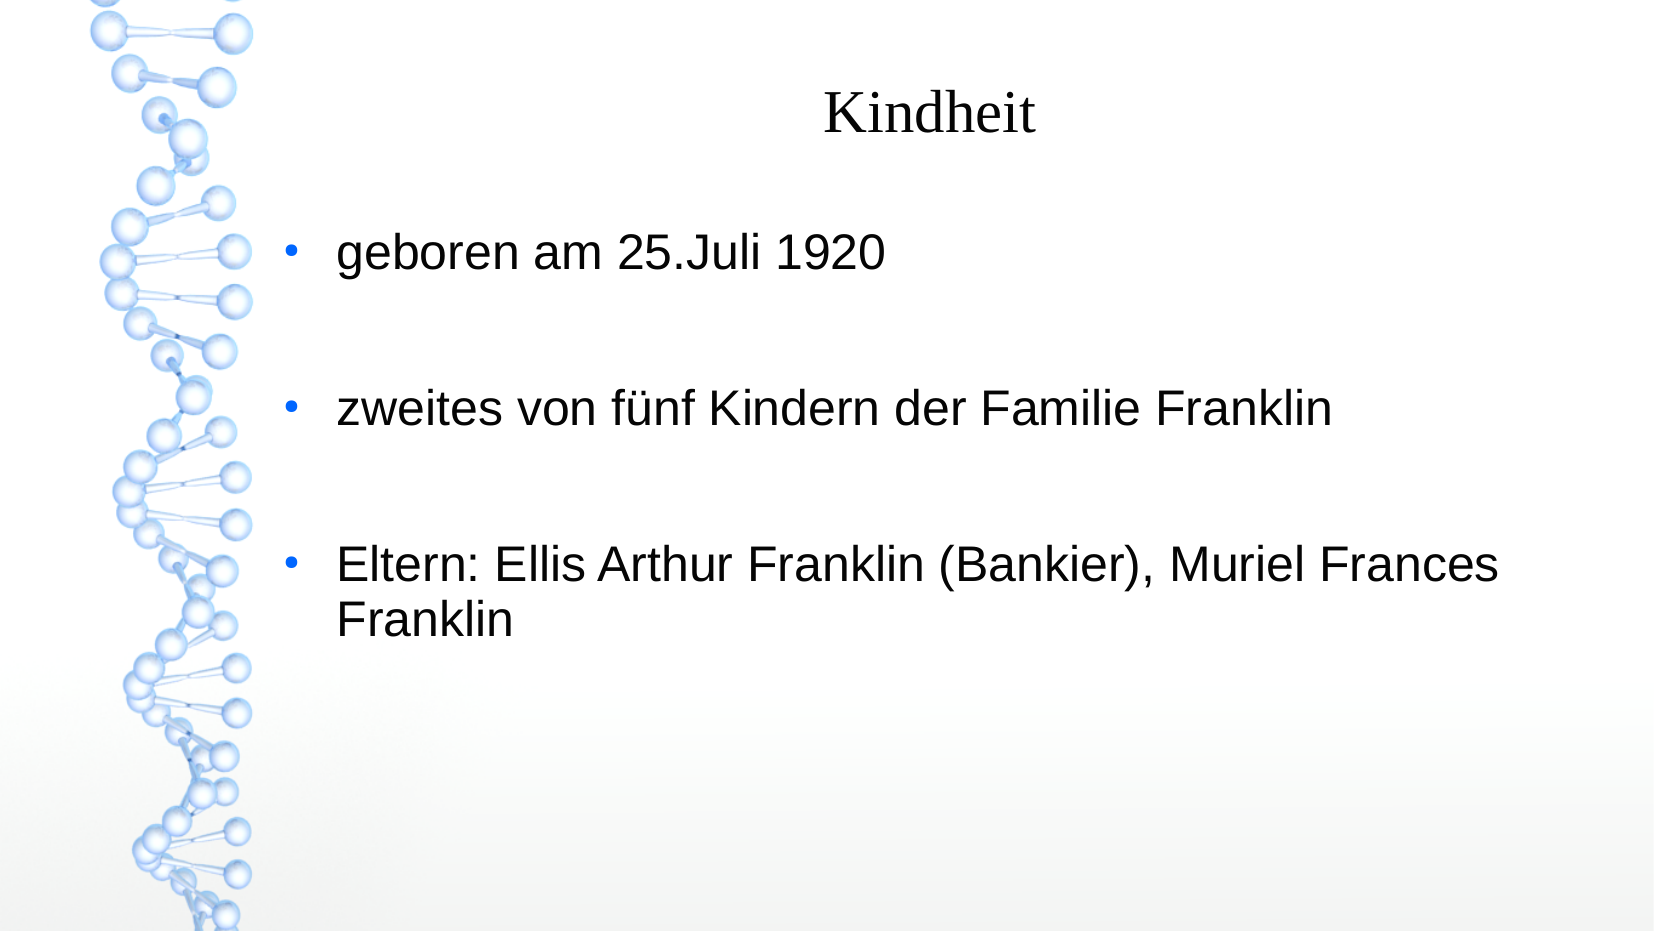

# Kindheit
geboren am 25.Juli 1920
zweites von fünf Kindern der Familie Franklin
Eltern: Ellis Arthur Franklin (Bankier), Muriel Frances Franklin